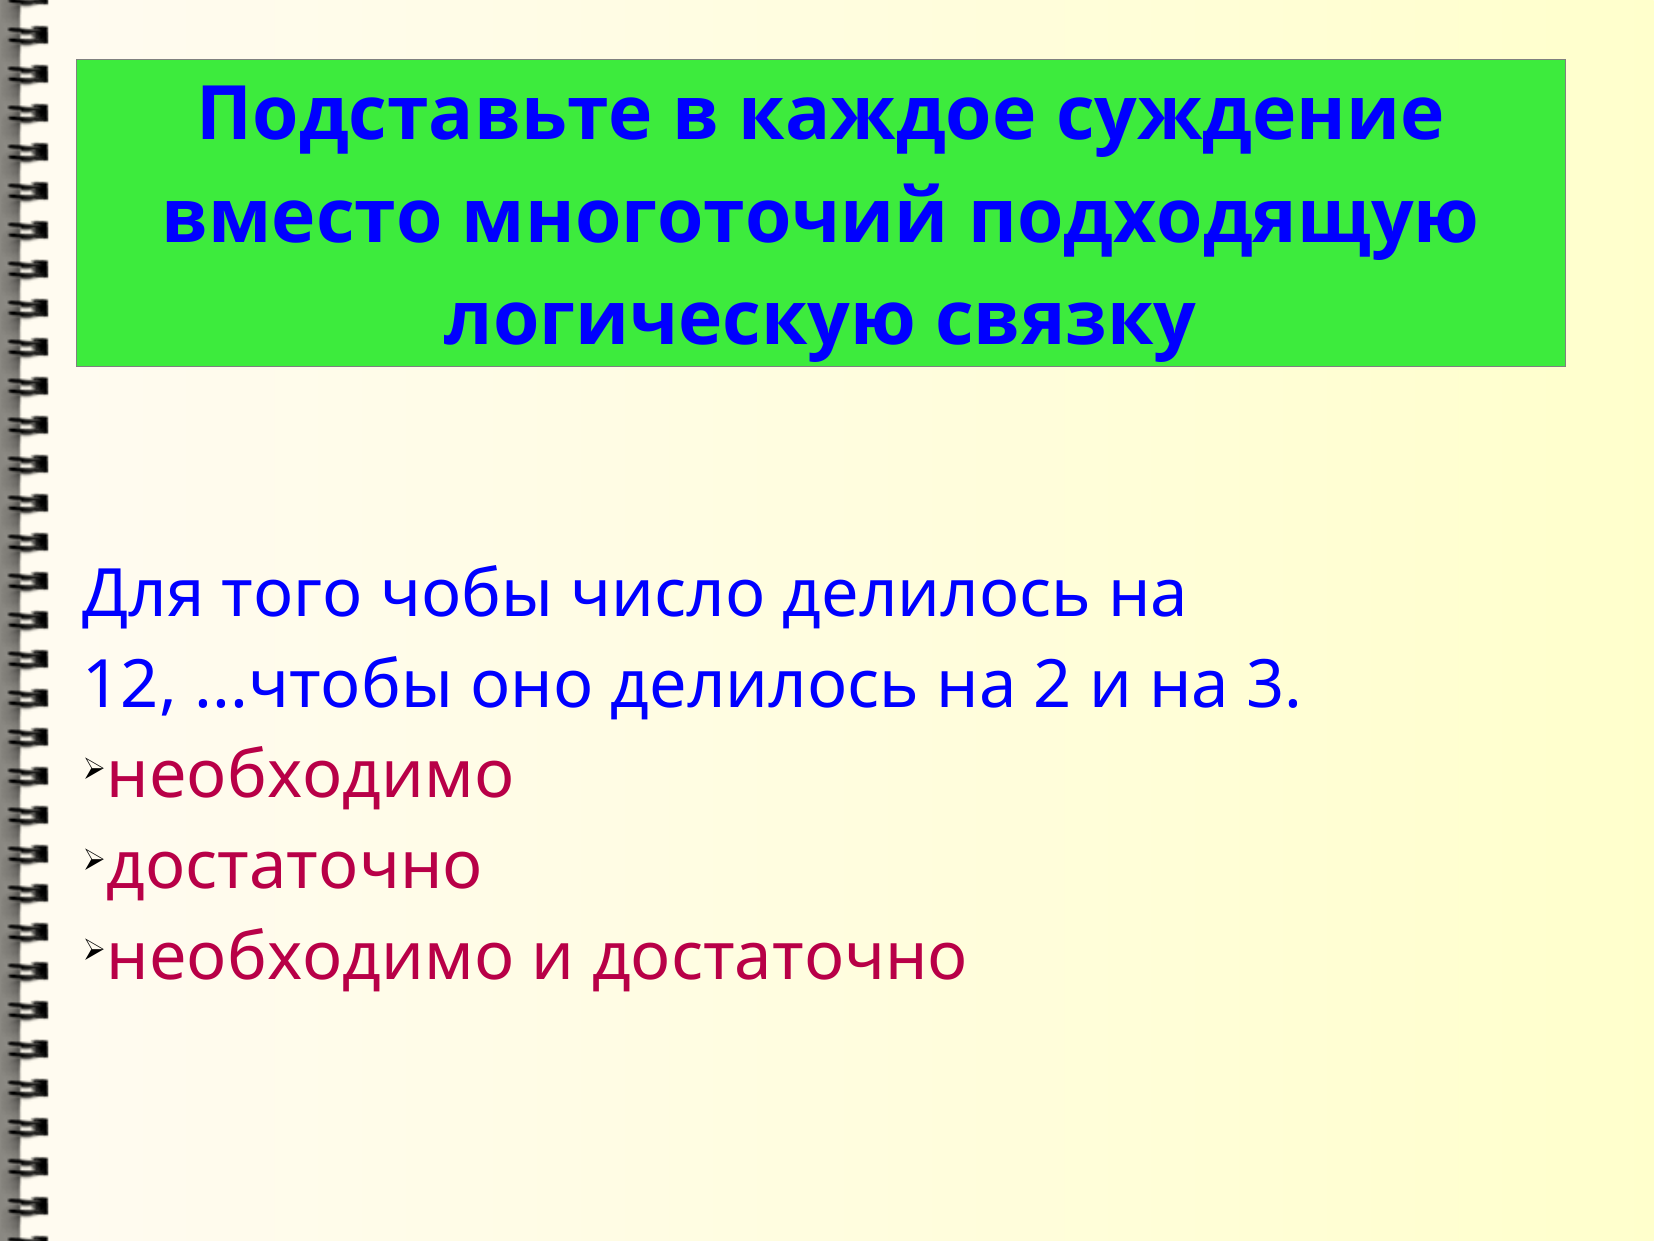

Подставьте в каждое суждение вместо многоточий подходящую логическую связку
# Для того чобы число делилось на 12, ...чтобы оно делилось на 2 и на 3.
необходимо
достаточно
необходимо и достаточно